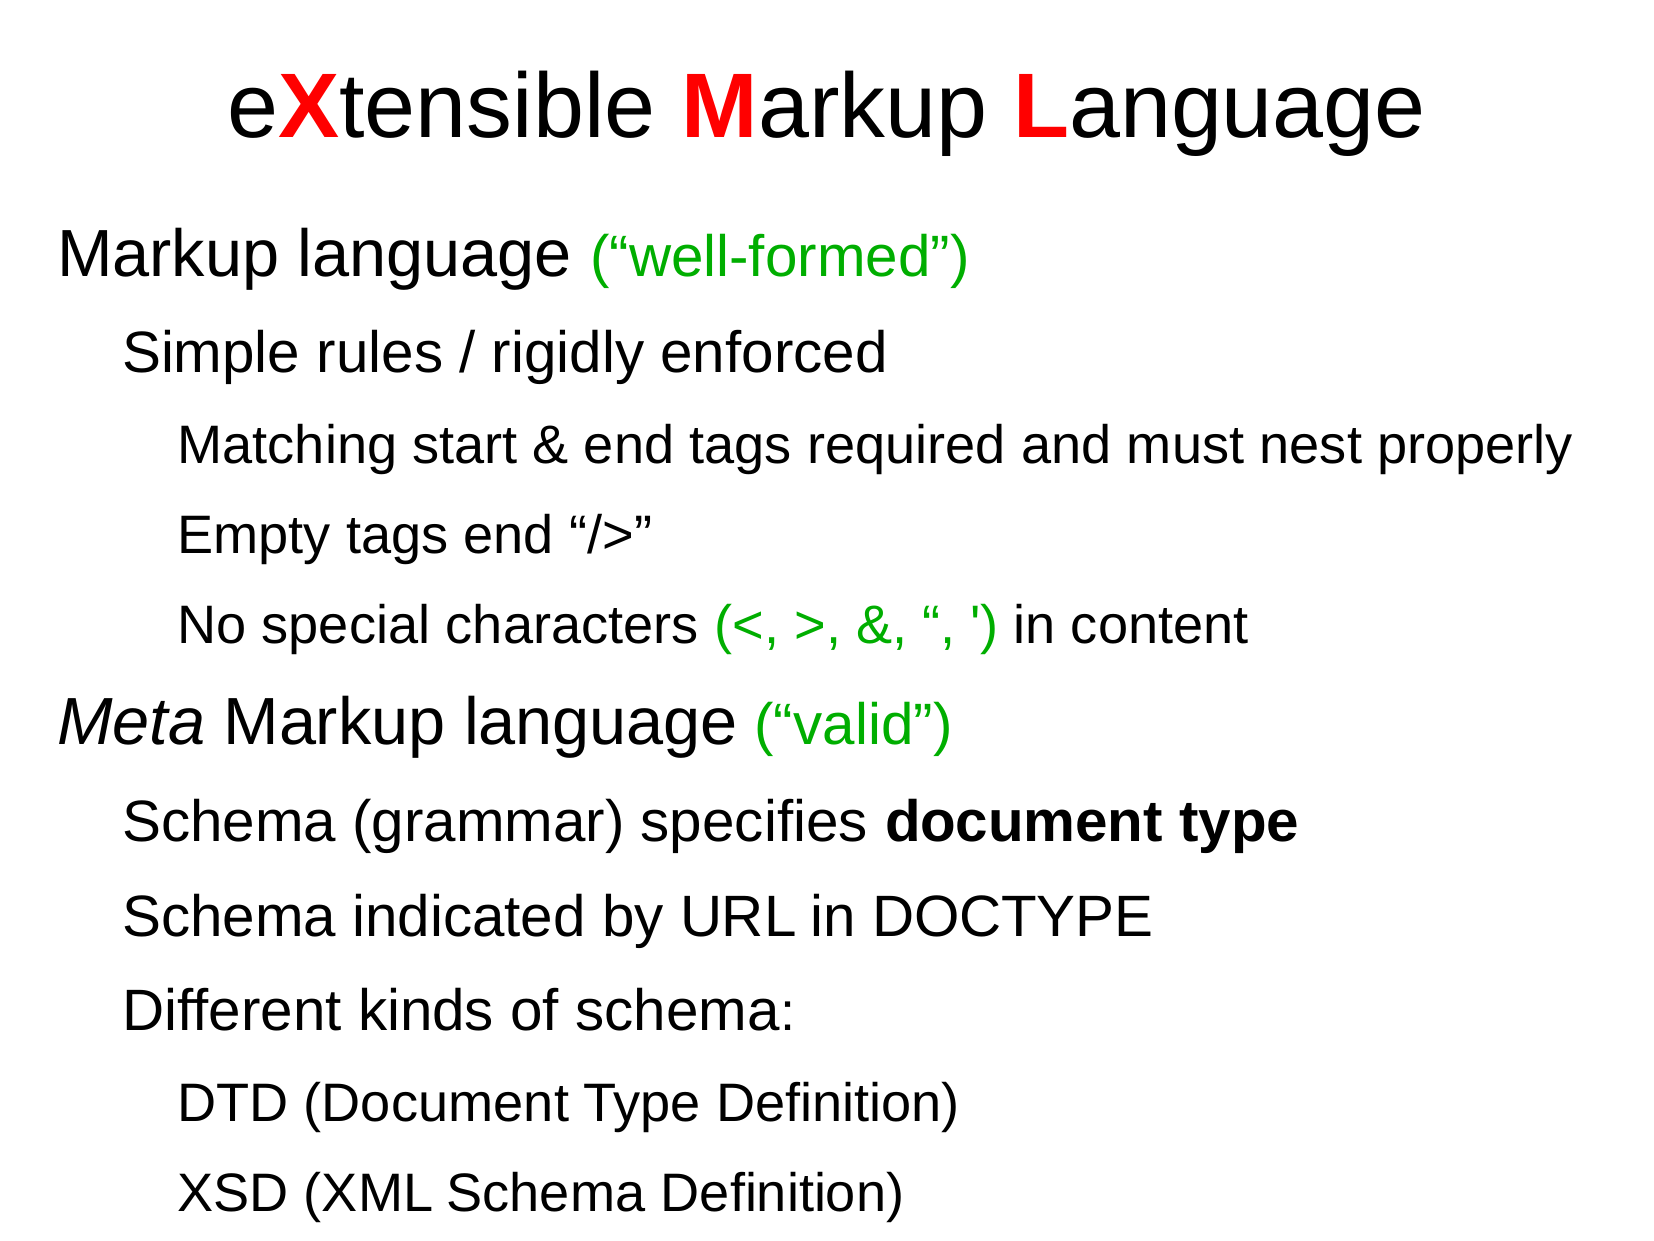

# eXtensible Markup Language
Markup language (“well-formed”)
 Simple rules / rigidly enforced
 Matching start & end tags required and must nest properly
 Empty tags end “/>”
 No special characters (<, >, &, “, ') in content
Meta Markup language (“valid”)
 Schema (grammar) specifies document type
 Schema indicated by URL in DOCTYPE
 Different kinds of schema:
 DTD (Document Type Definition)
 XSD (XML Schema Definition)